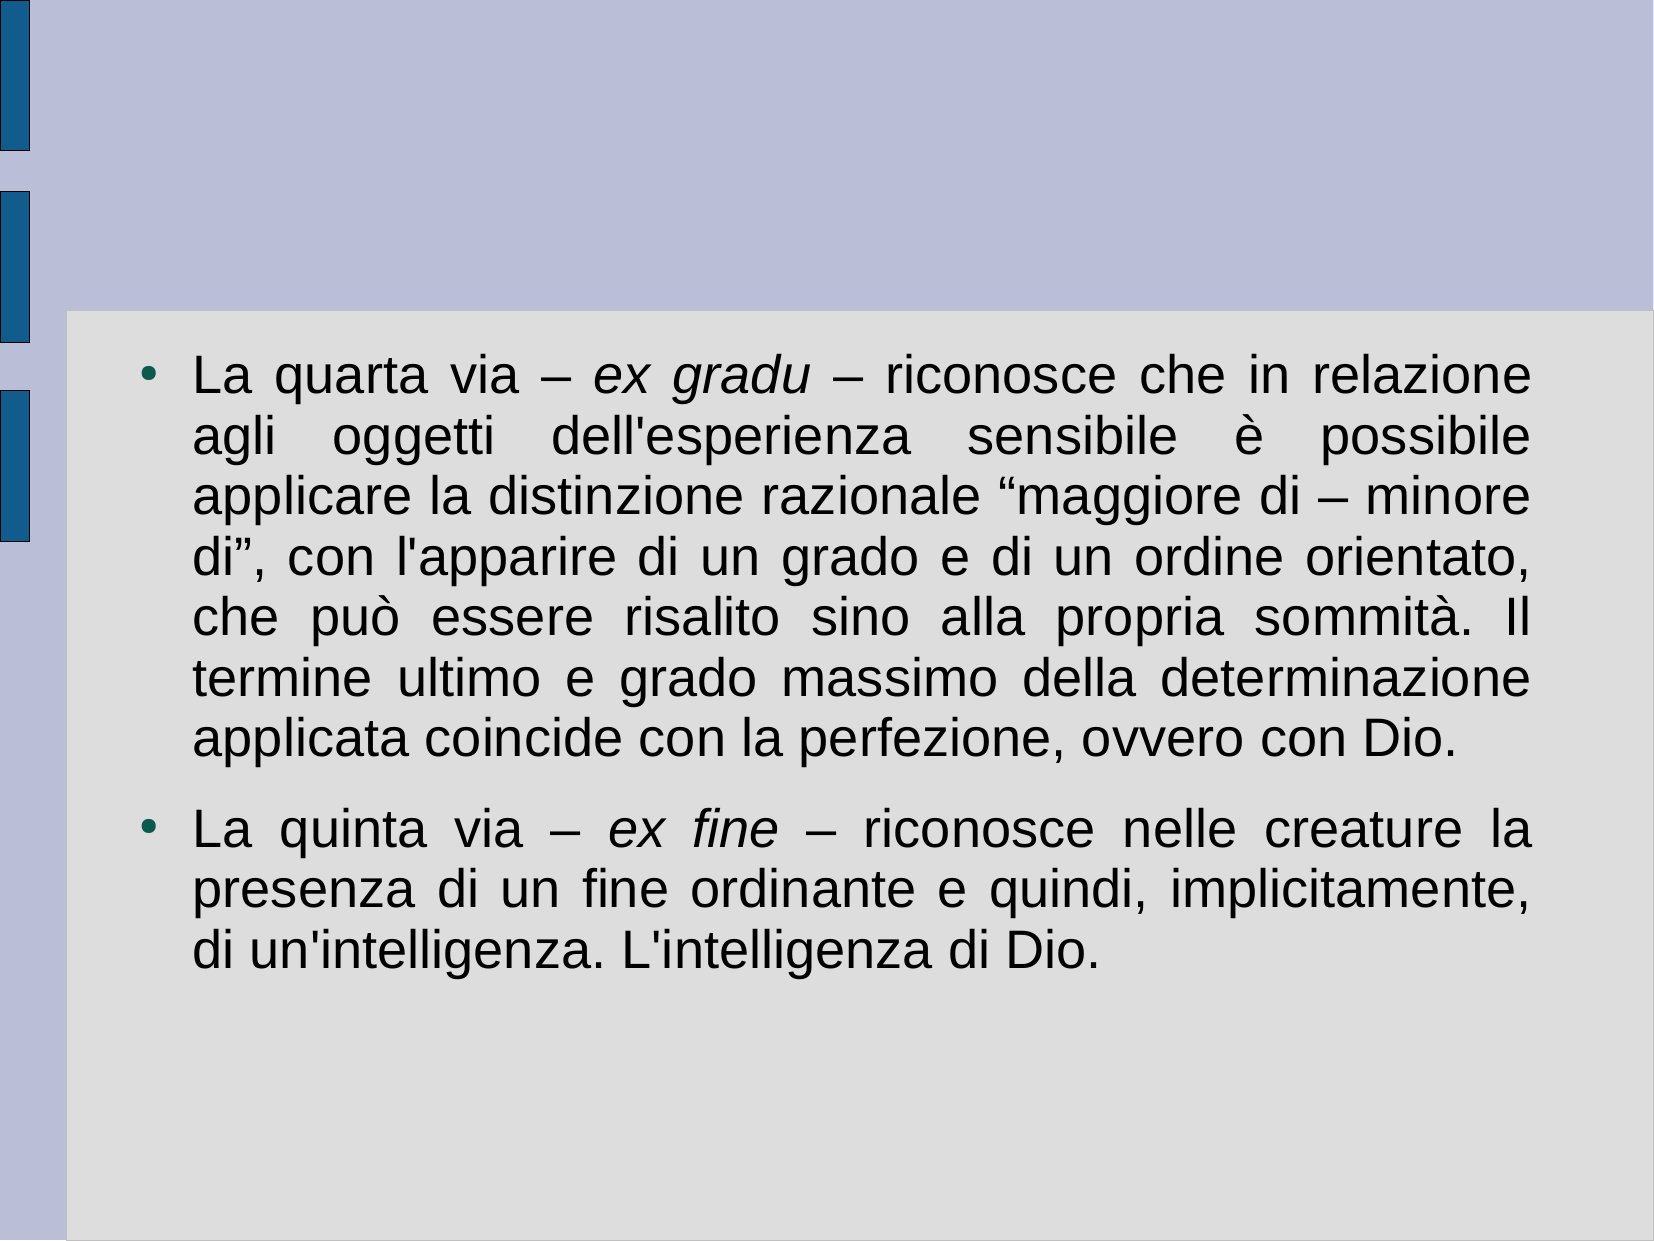

#
La quarta via – ex gradu – riconosce che in relazione agli oggetti dell'esperienza sensibile è possibile applicare la distinzione razionale “maggiore di – minore di”, con l'apparire di un grado e di un ordine orientato, che può essere risalito sino alla propria sommità. Il termine ultimo e grado massimo della determinazione applicata coincide con la perfezione, ovvero con Dio.
La quinta via – ex fine – riconosce nelle creature la presenza di un fine ordinante e quindi, implicitamente, di un'intelligenza. L'intelligenza di Dio.